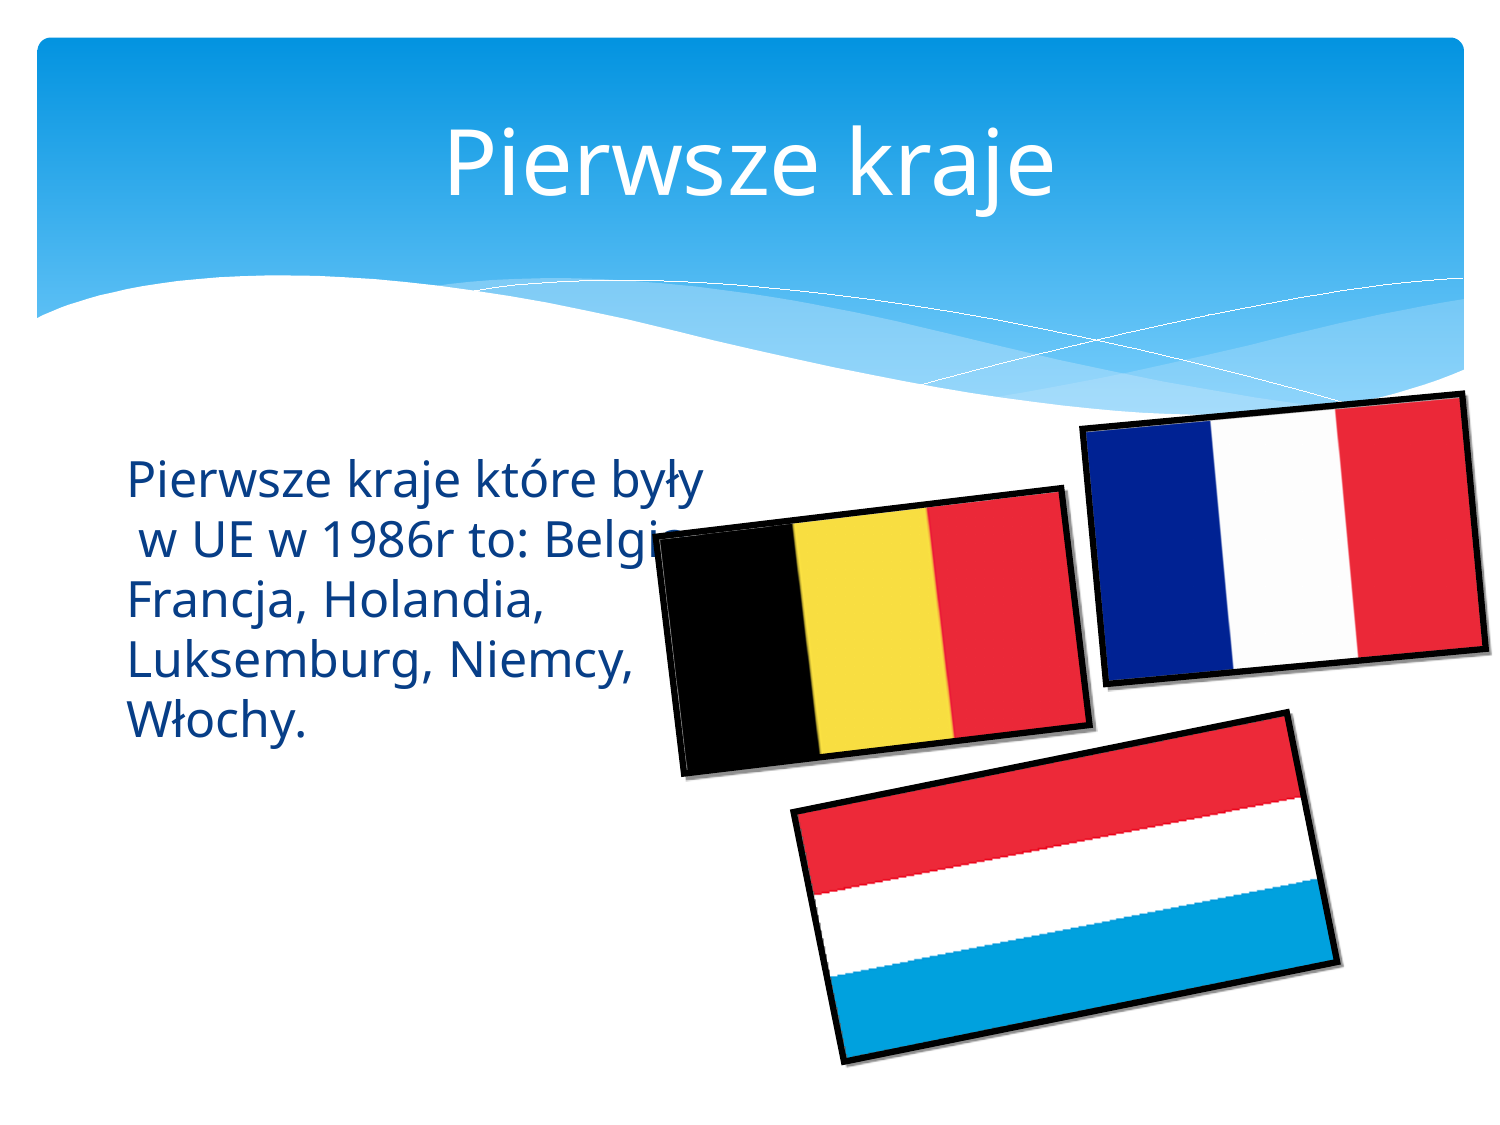

# Pierwsze kraje
Pierwsze kraje które były w UE w 1986r to: Belgia, Francja, Holandia, Luksemburg, Niemcy, Włochy.